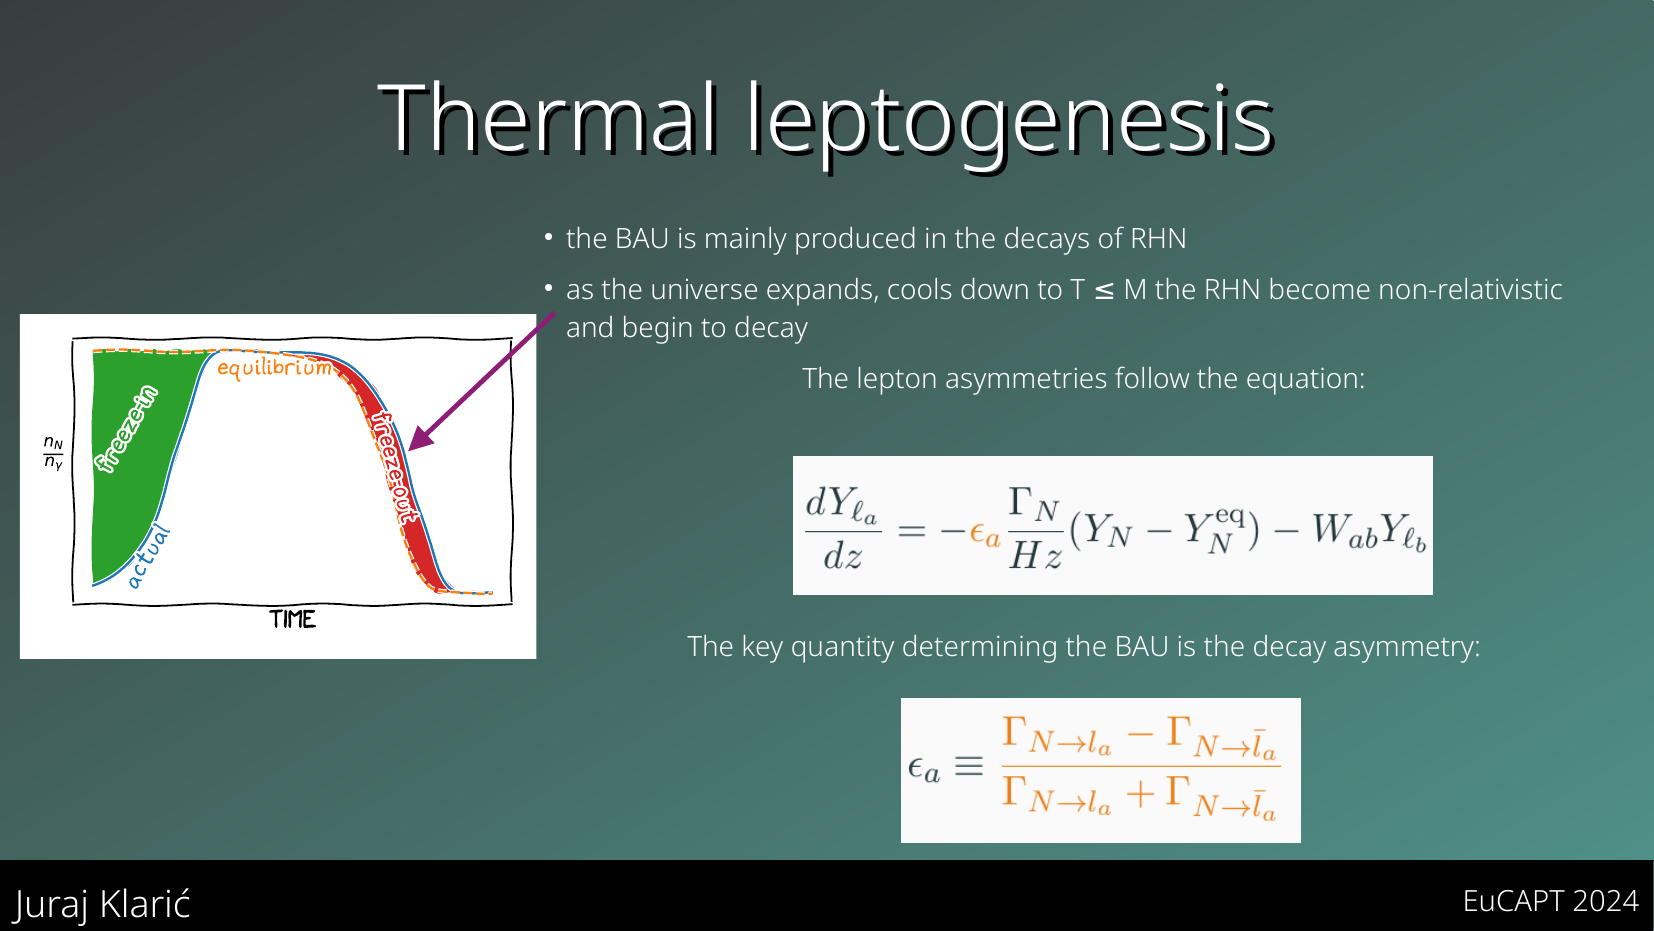

# Thermal leptogenesis
the BAU is mainly produced in the decays of RHN
as the universe expands, cools down to T ≤ M the RHN become non-relativistic and begin to decay
The lepton asymmetries follow the equation:
The key quantity determining the BAU is the decay asymmetry:
Juraj Klarić
EuCAPT 2024